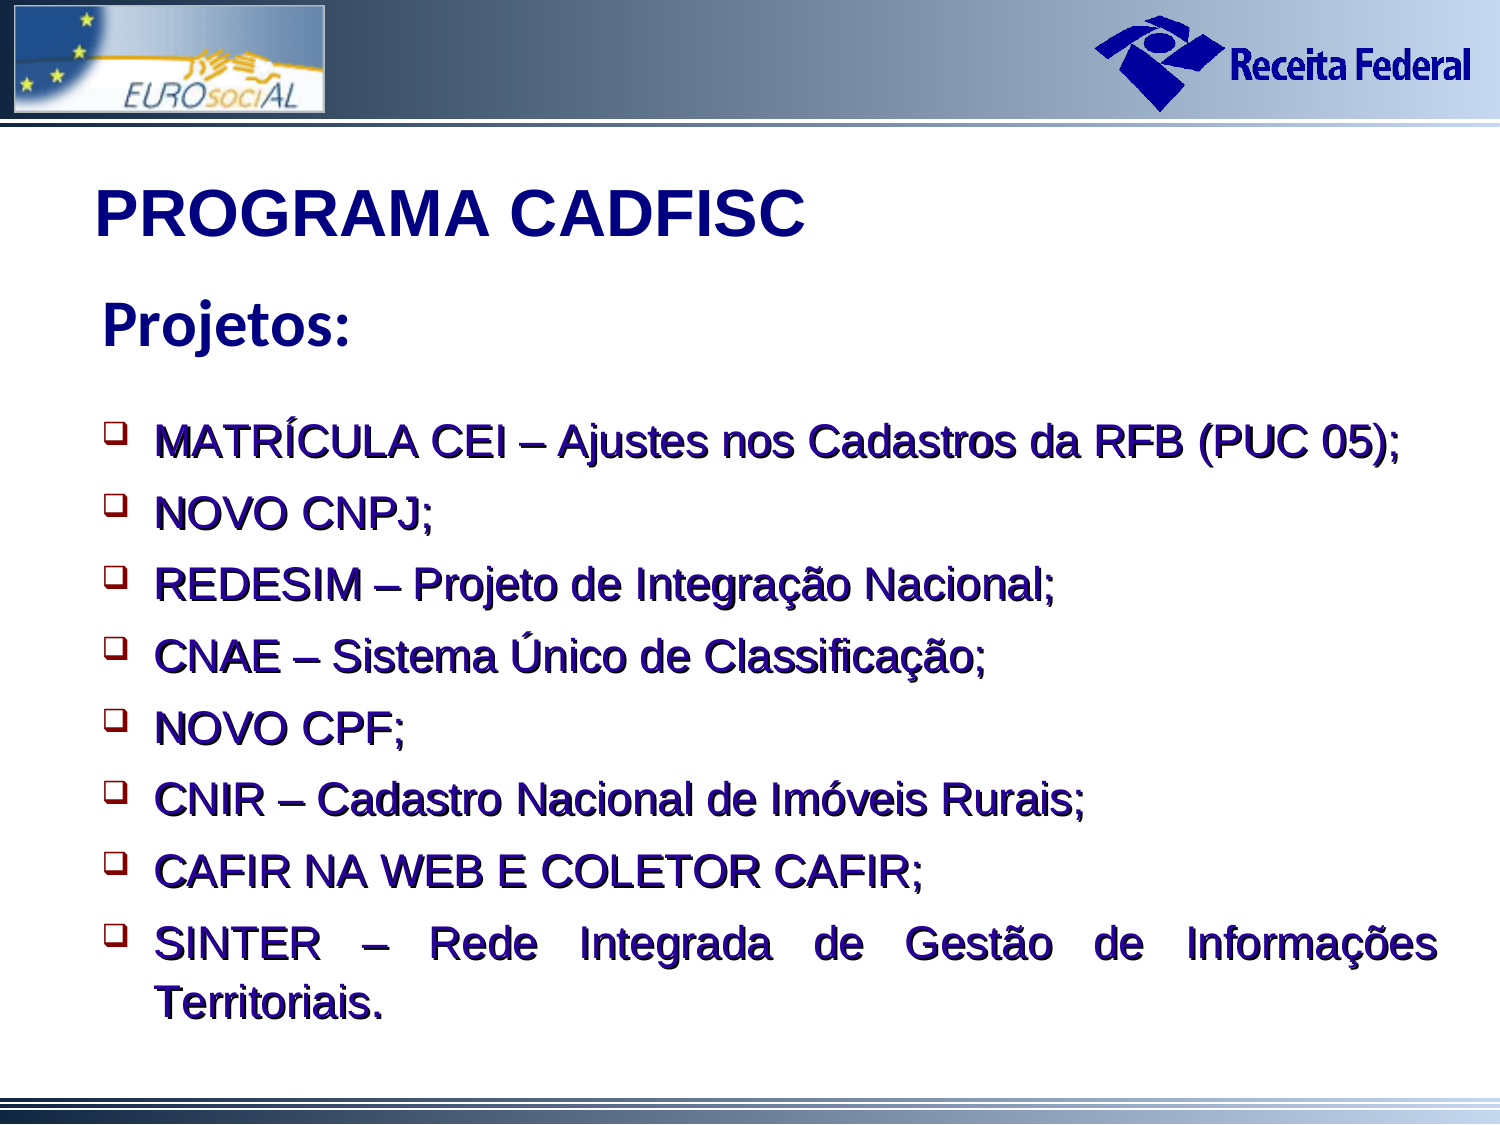

PROGRAMA CADFISC
# Projetos:
MATRÍCULA CEI – Ajustes nos Cadastros da RFB (PUC 05);
NOVO CNPJ;
REDESIM – Projeto de Integração Nacional;
CNAE – Sistema Único de Classificação;
NOVO CPF;
CNIR – Cadastro Nacional de Imóveis Rurais;
CAFIR NA WEB E COLETOR CAFIR;
SINTER – Rede Integrada de Gestão de Informações Territoriais.